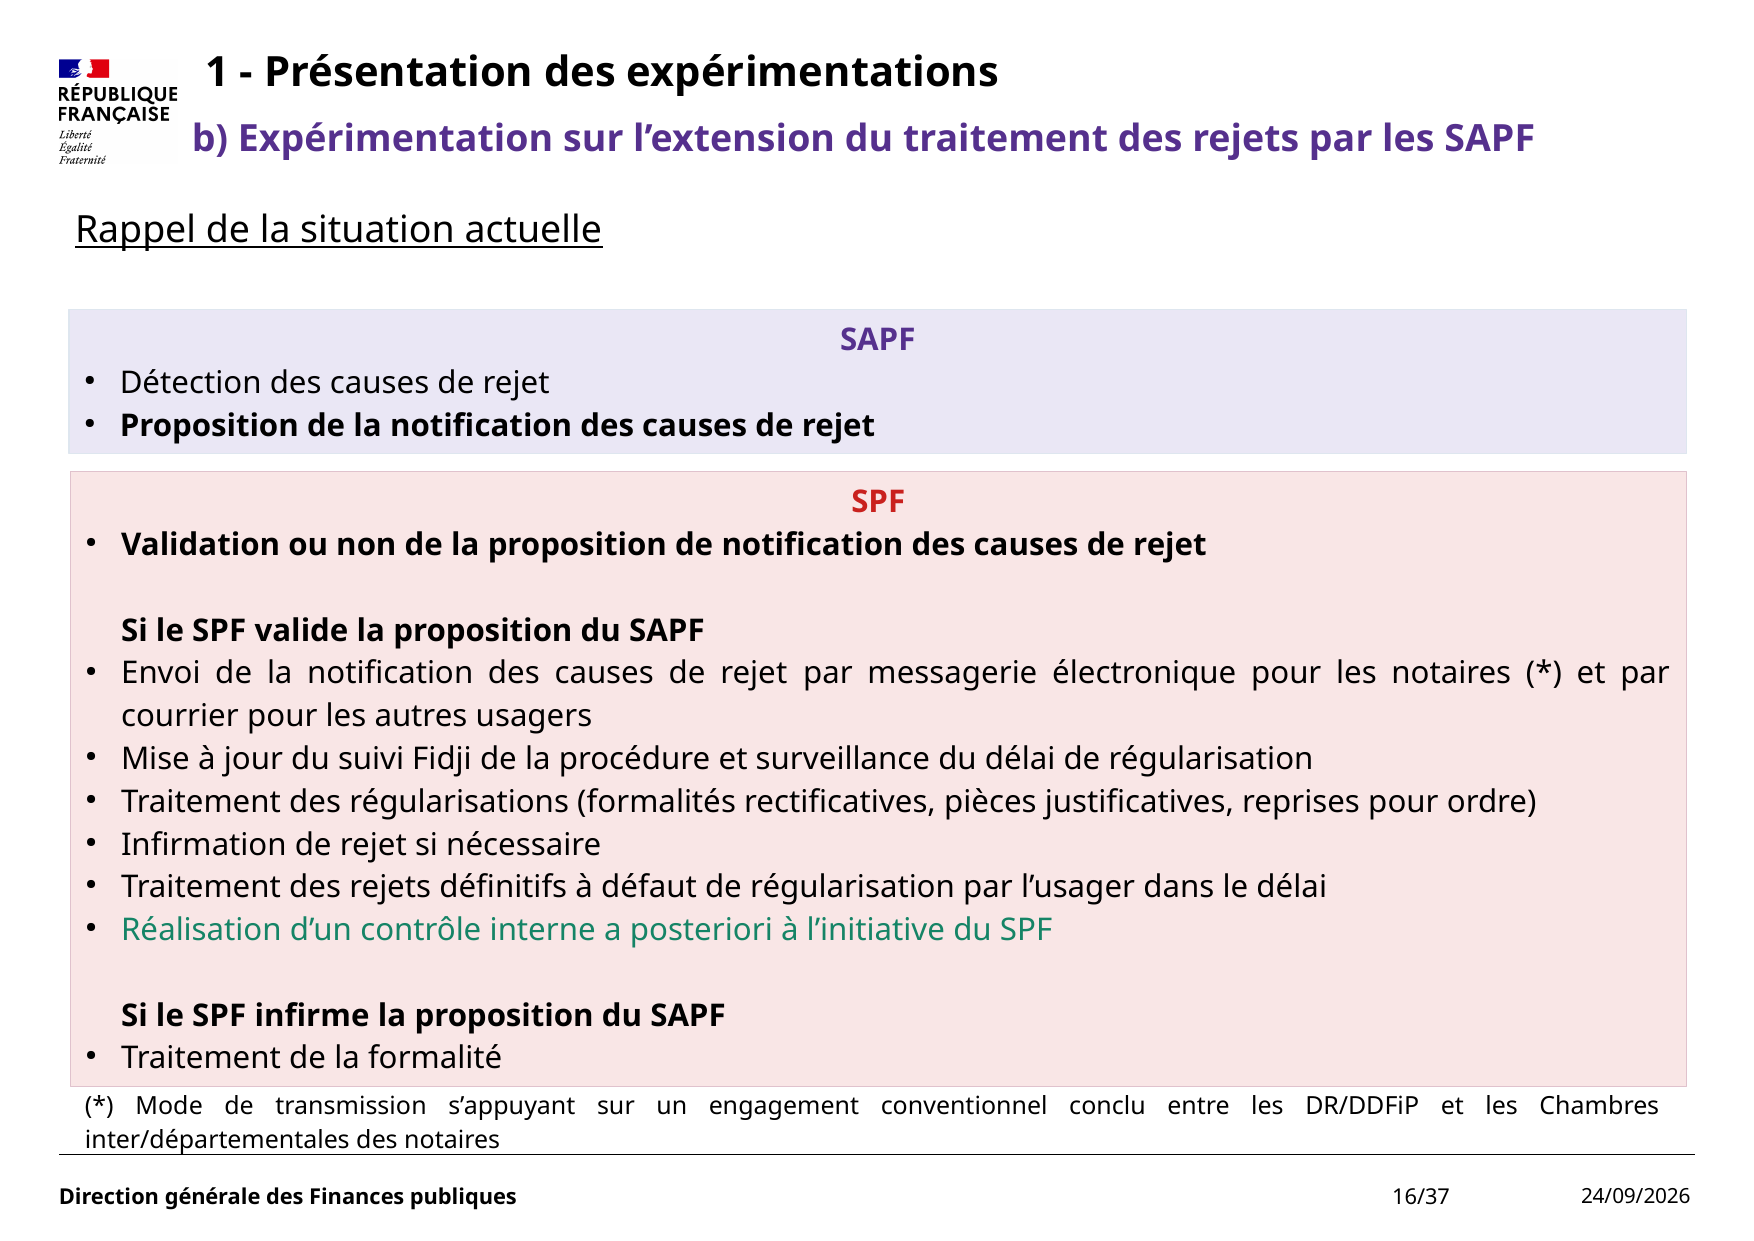

1 - Présentation des expérimentations
b) Expérimentation sur l’extension du traitement des rejets par les SAPF
Rappel de la situation actuelle
SAPF
Détection des causes de rejet
Proposition de la notification des causes de rejet
SPF
Validation ou non de la proposition de notification des causes de rejet
Si le SPF valide la proposition du SAPF
Envoi de la notification des causes de rejet par messagerie électronique pour les notaires (*) et par courrier pour les autres usagers
Mise à jour du suivi Fidji de la procédure et surveillance du délai de régularisation
Traitement des régularisations (formalités rectificatives, pièces justificatives, reprises pour ordre)
Infirmation de rejet si nécessaire
Traitement des rejets définitifs à défaut de régularisation par l’usager dans le délai
Réalisation d’un contrôle interne a posteriori à l’initiative du SPF
Si le SPF infirme la proposition du SAPF
Traitement de la formalité
(*) Mode de transmission s’appuyant sur un engagement conventionnel conclu entre les DR/DDFiP et les Chambres inter/départementales des notaires